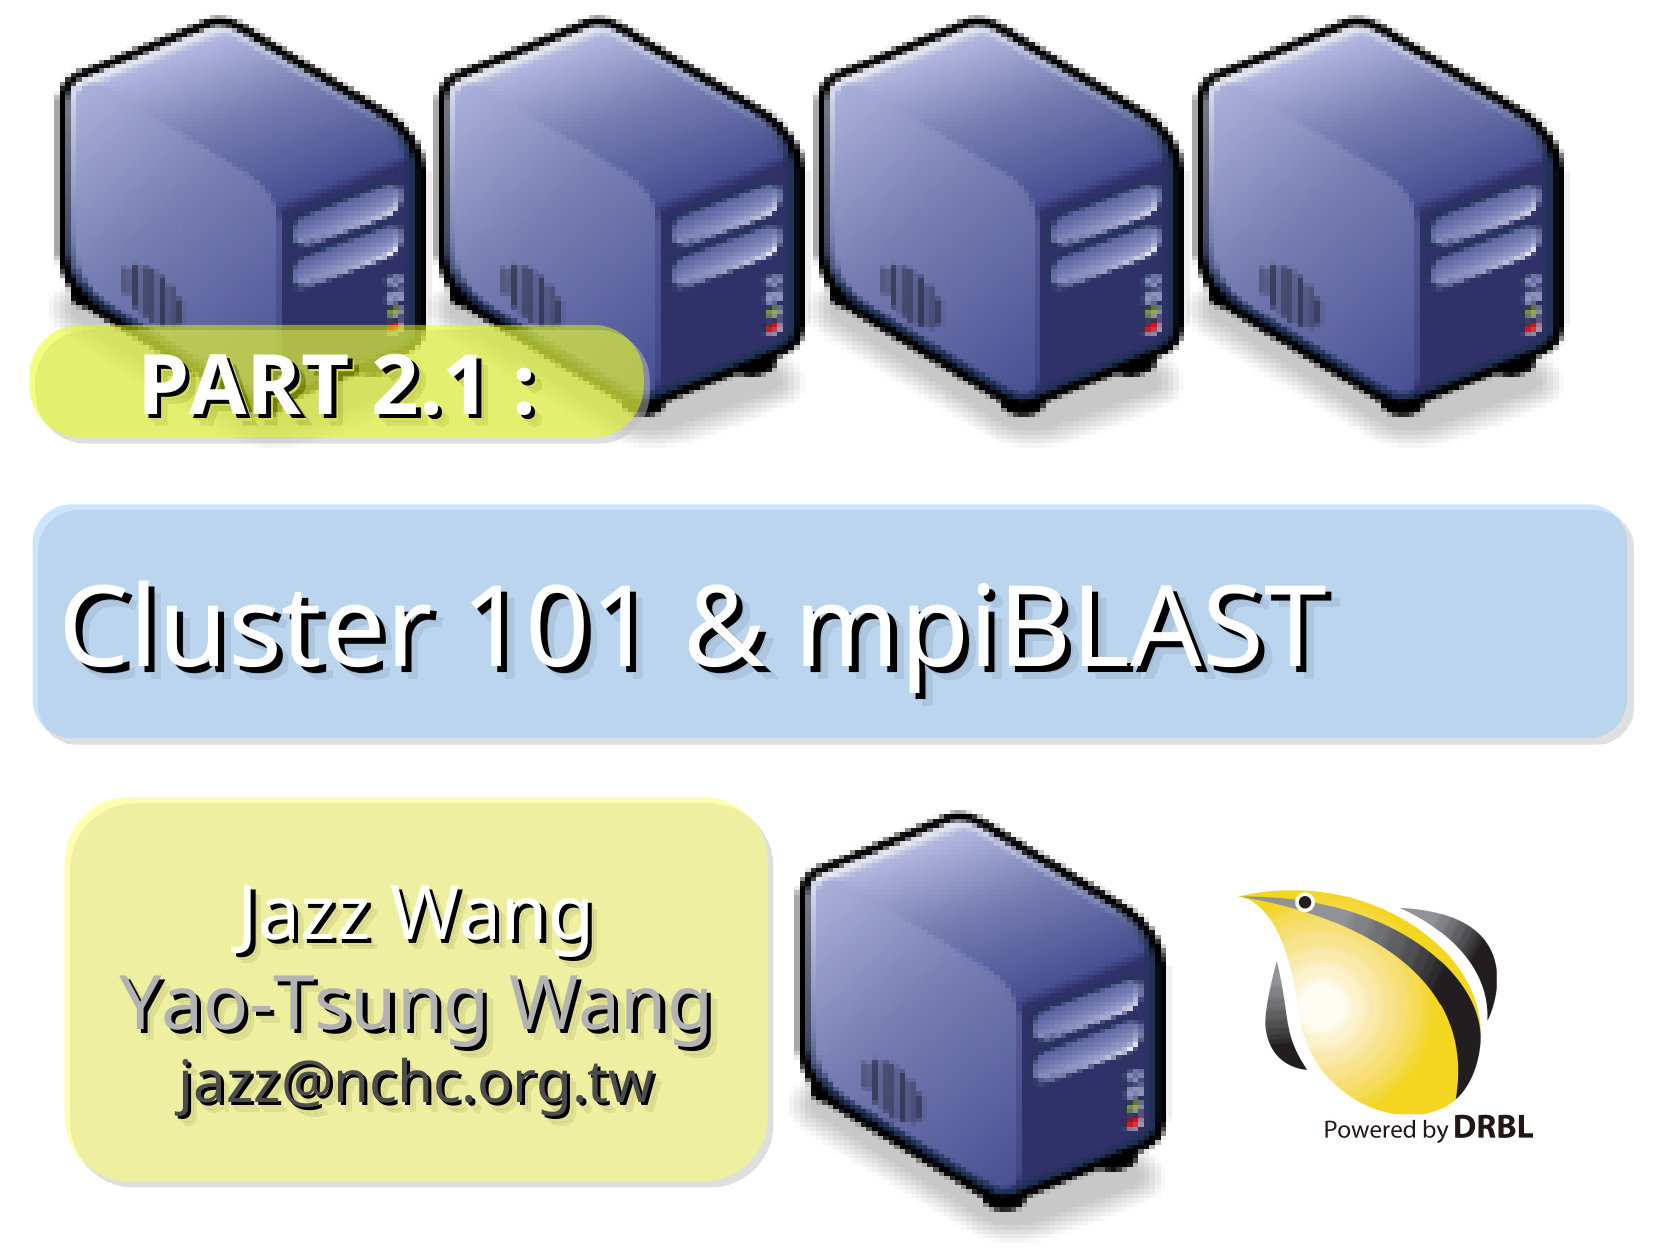

PART 2.1 :
Cluster 101 & mpiBLAST
Jazz Wang
Yao-Tsung Wang
jazz@nchc.org.tw